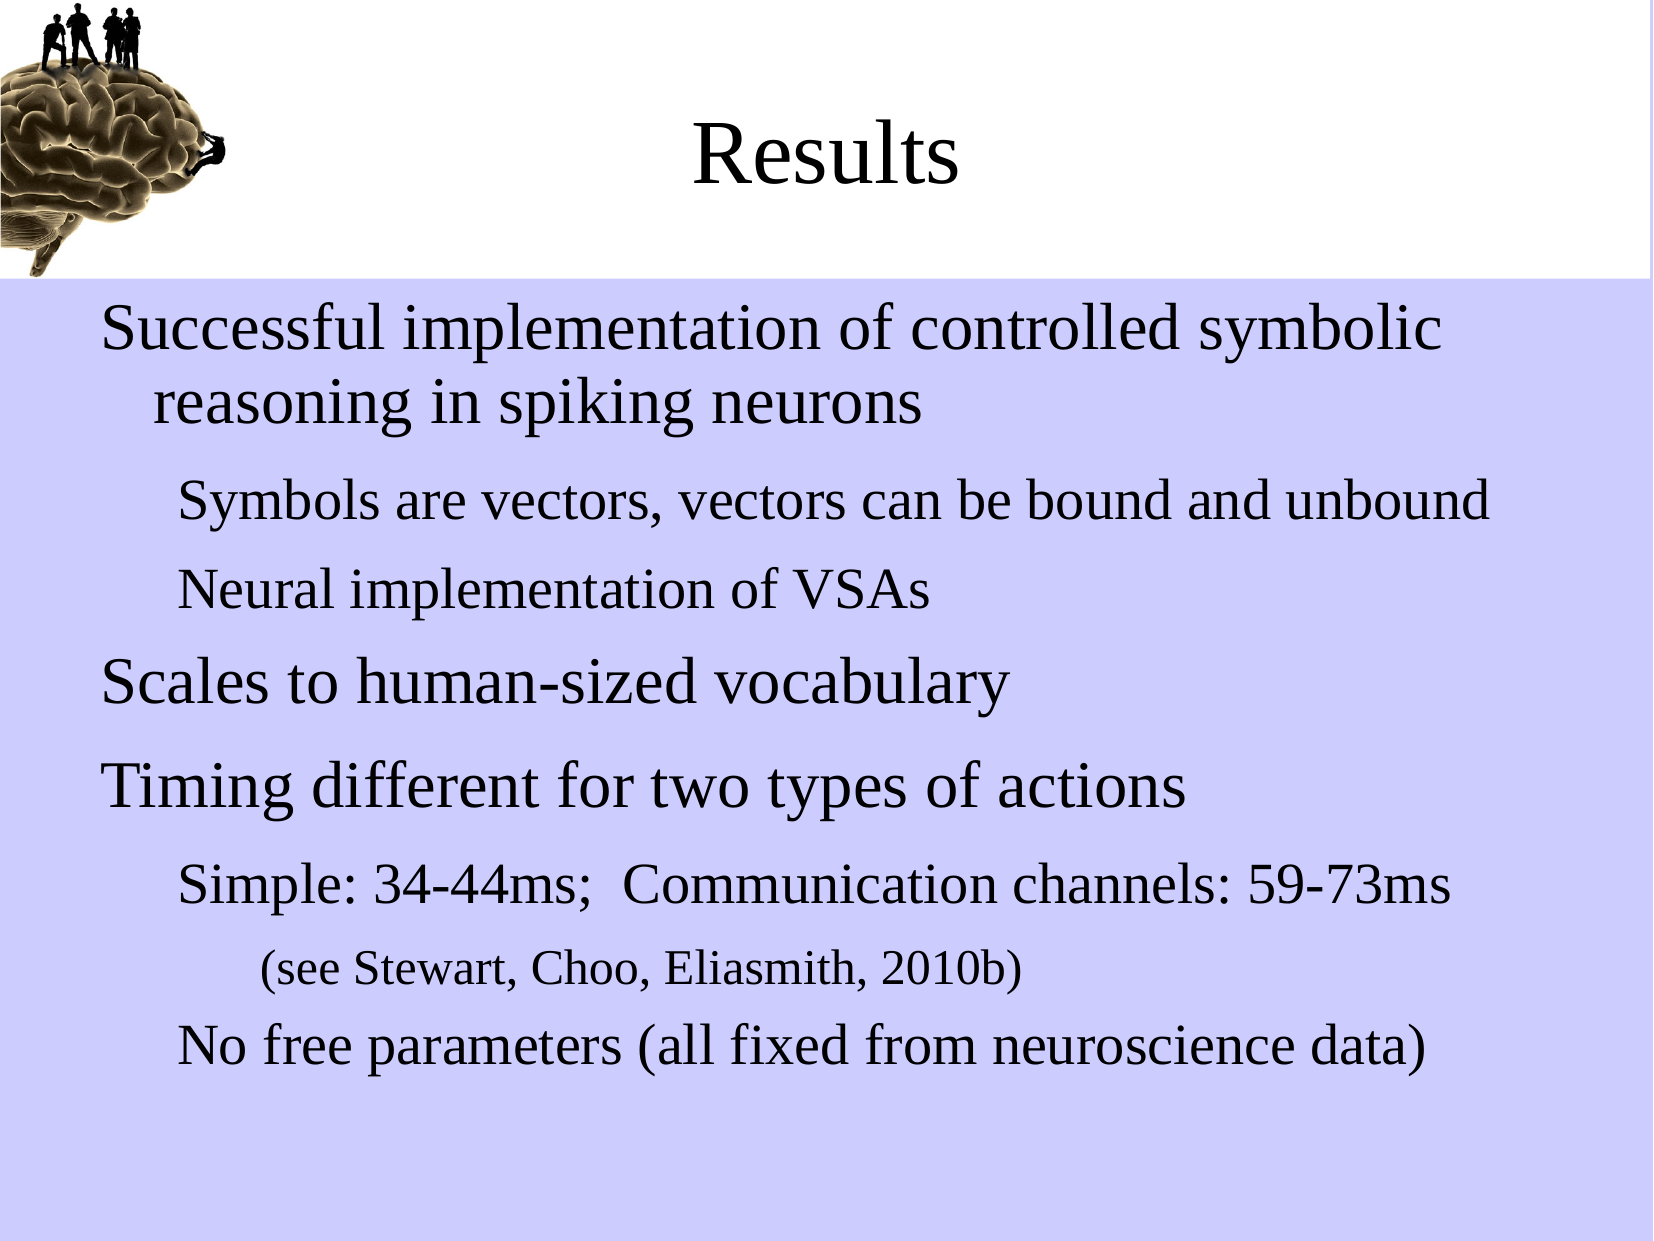

# Results
Successful implementation of controlled symbolic reasoning in spiking neurons
Symbols are vectors, vectors can be bound and unbound
Neural implementation of VSAs
Scales to human-sized vocabulary
Timing different for two types of actions
Simple: 34-44ms; Communication channels: 59-73ms
(see Stewart, Choo, Eliasmith, 2010b)
No free parameters (all fixed from neuroscience data)